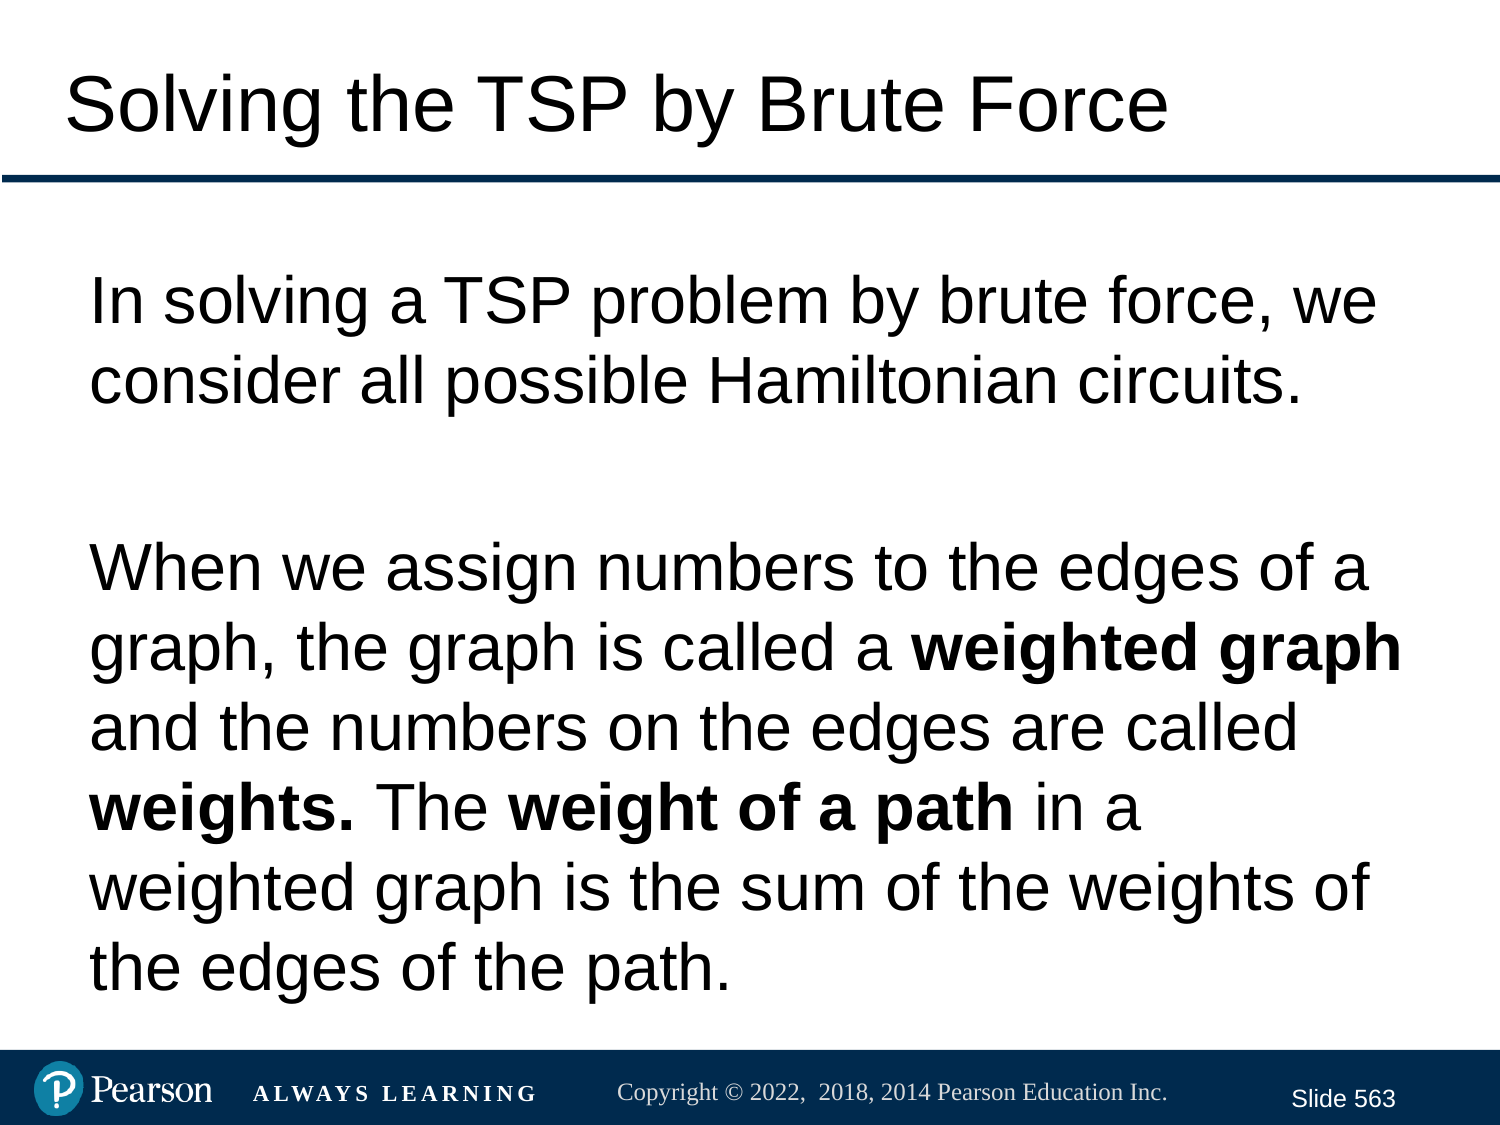

Solving the TSP by Brute Force
In solving a TSP problem by brute force, we consider all possible Hamiltonian circuits.
When we assign numbers to the edges of a graph, the graph is called a weighted graph and the numbers on the edges are called weights. The weight of a path in a weighted graph is the sum of the weights of the edges of the path.